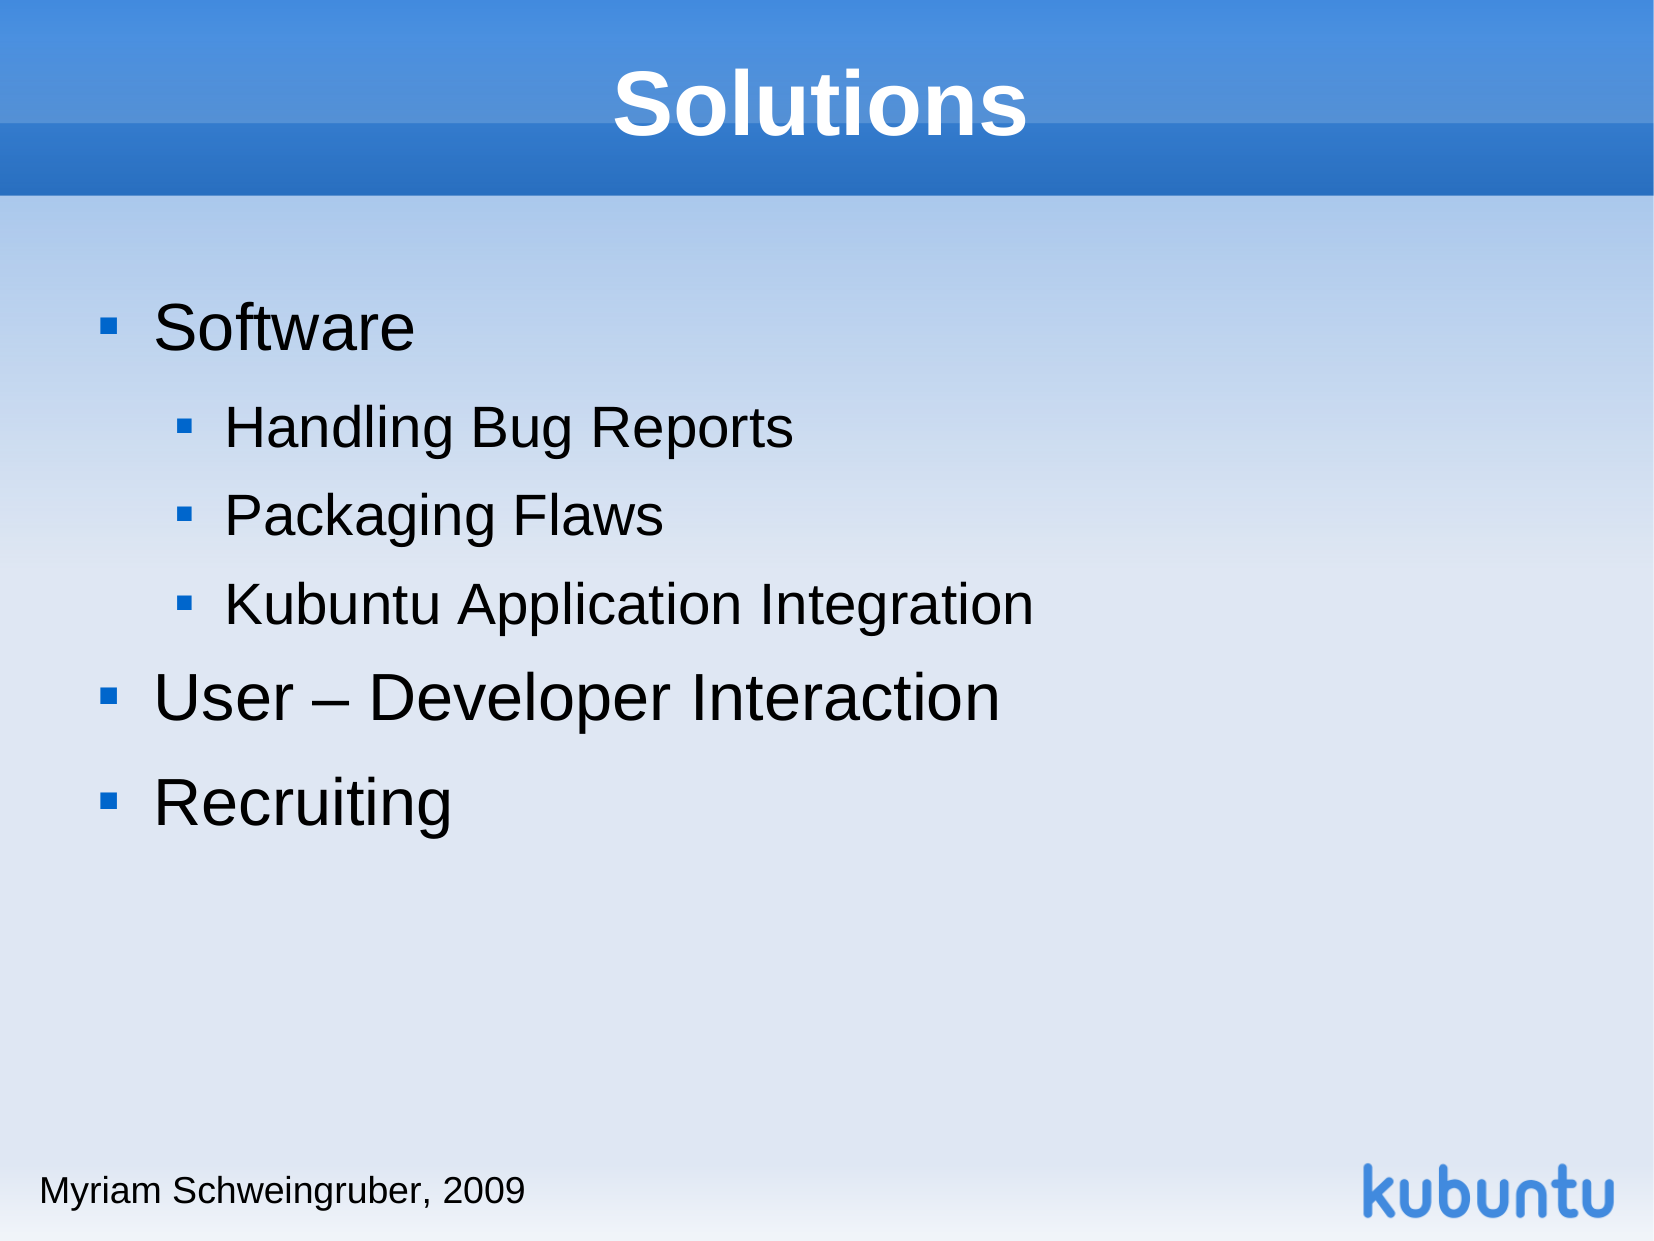

# Solutions
Software
Handling Bug Reports
Packaging Flaws
Kubuntu Application Integration
User – Developer Interaction
Recruiting
 Myriam Schweingruber, 2009